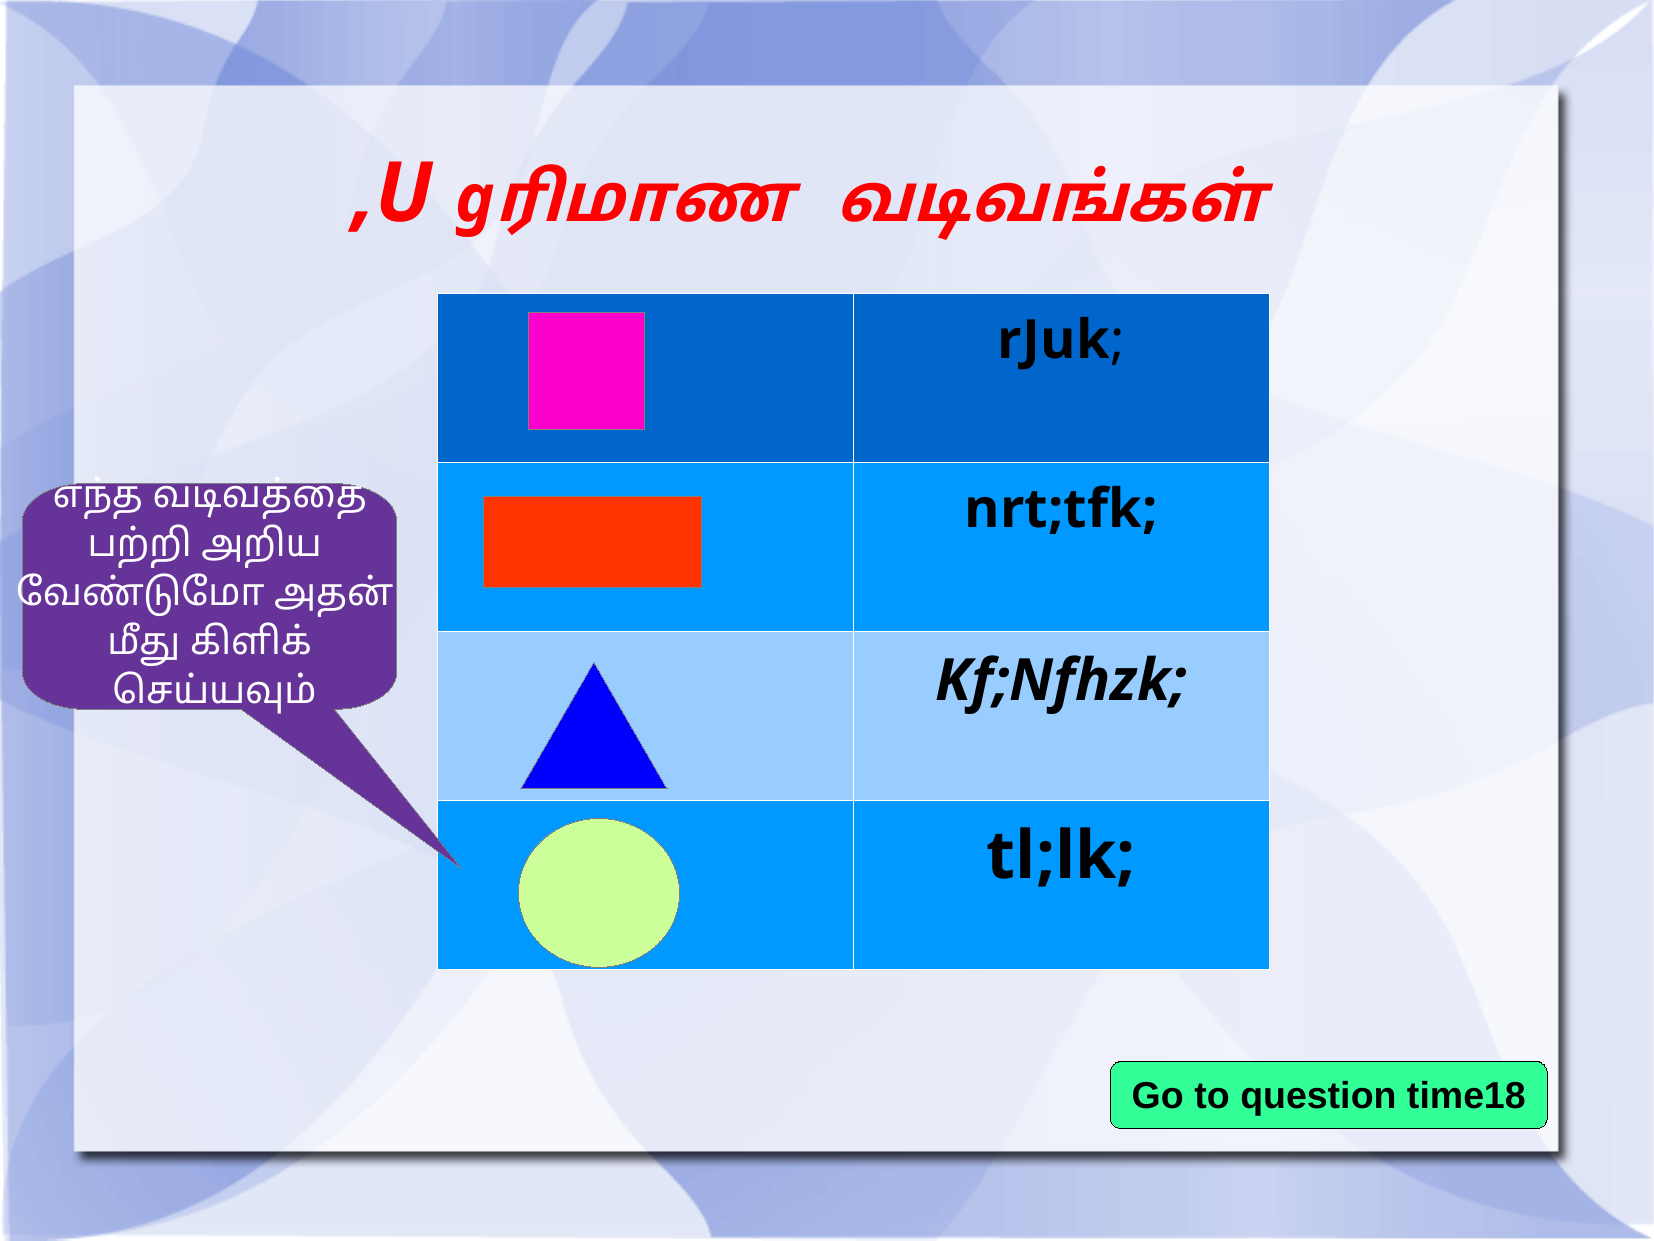

# ,U gரிமாண வடிவங்கள்
| | rJuk; |
| --- | --- |
| | nrt;tfk; |
| | Kf;Nfhzk; |
| | tl;lk; |
 எந்த வடிவத்தை
பற்றி அறிய
வேண்டுமோ அதன்
மீது கிளிக்
 செய்யவும்
Go to question time18